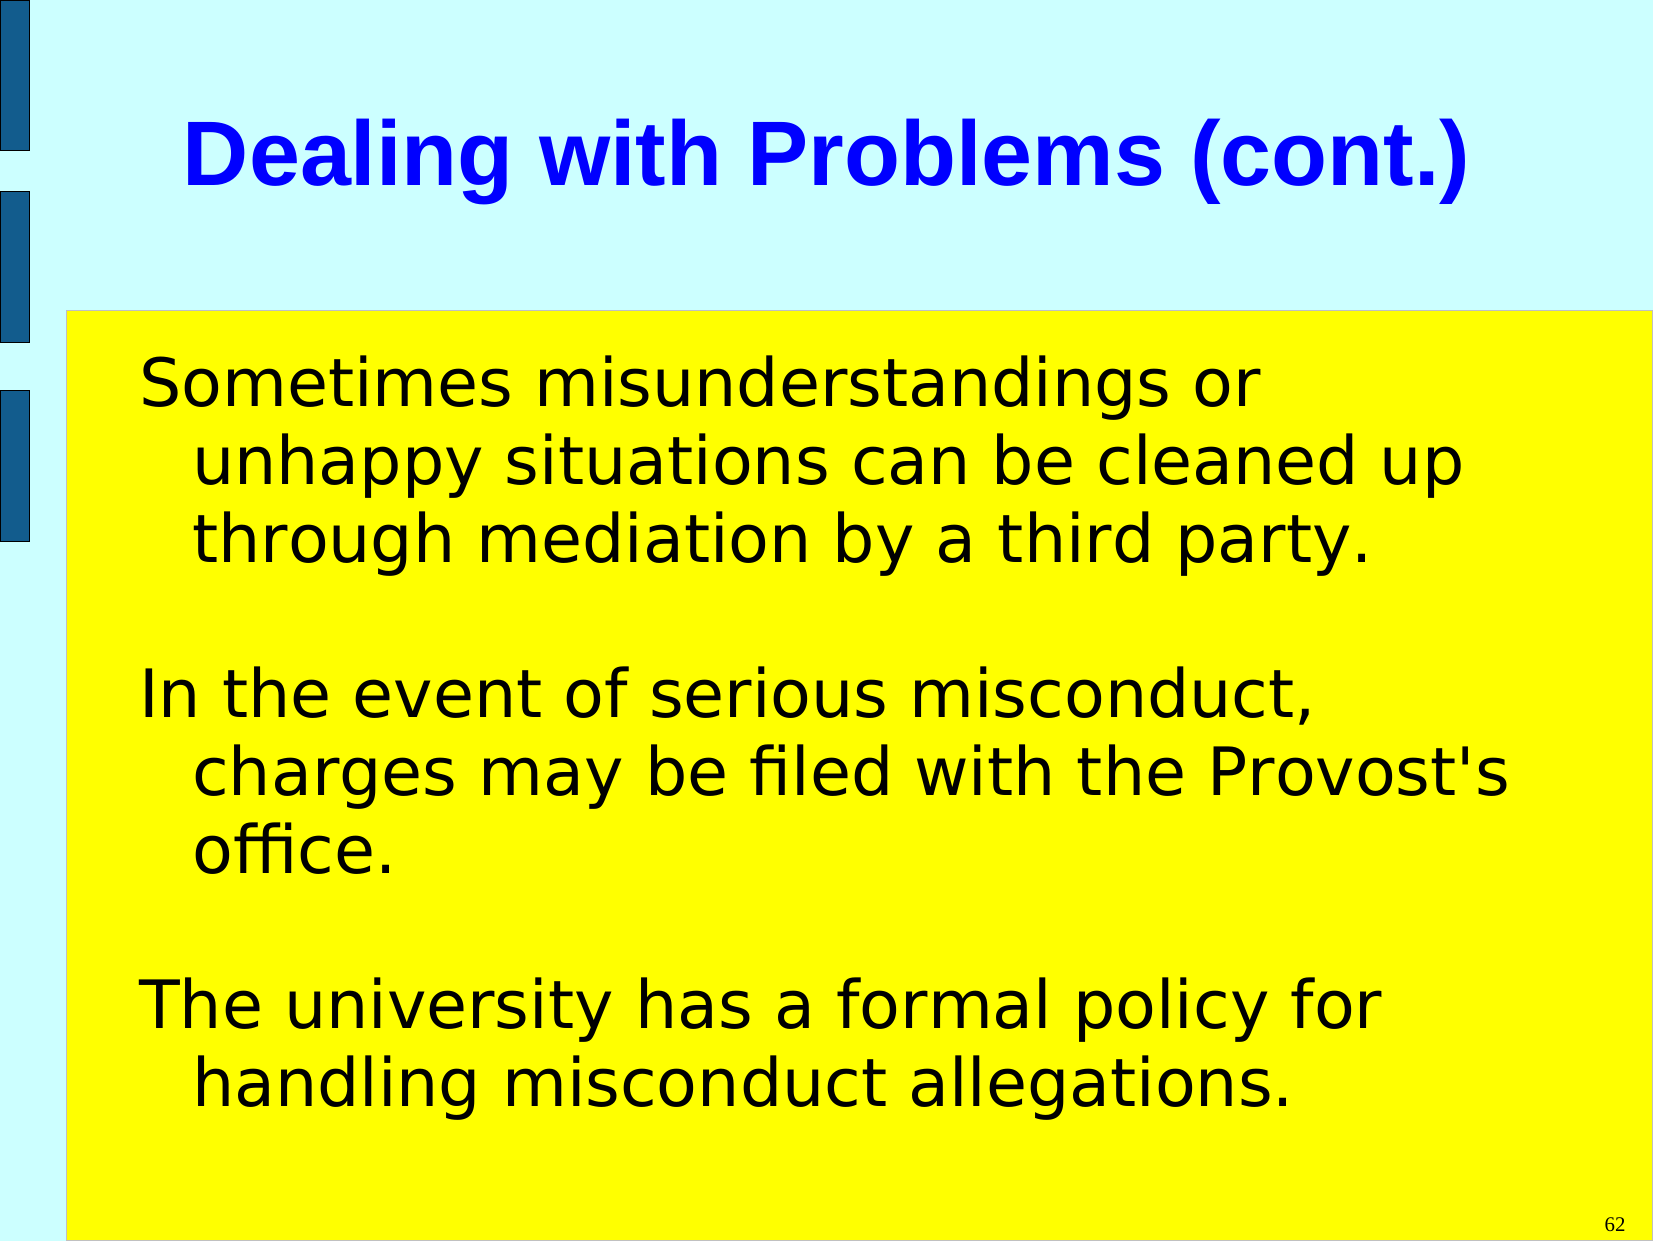

# Dealing with Problems (cont.)
Sometimes misunderstandings or unhappy situations can be cleaned up through mediation by a third party.
In the event of serious misconduct, charges may be filed with the Provost's office.
The university has a formal policy for handling misconduct allegations.